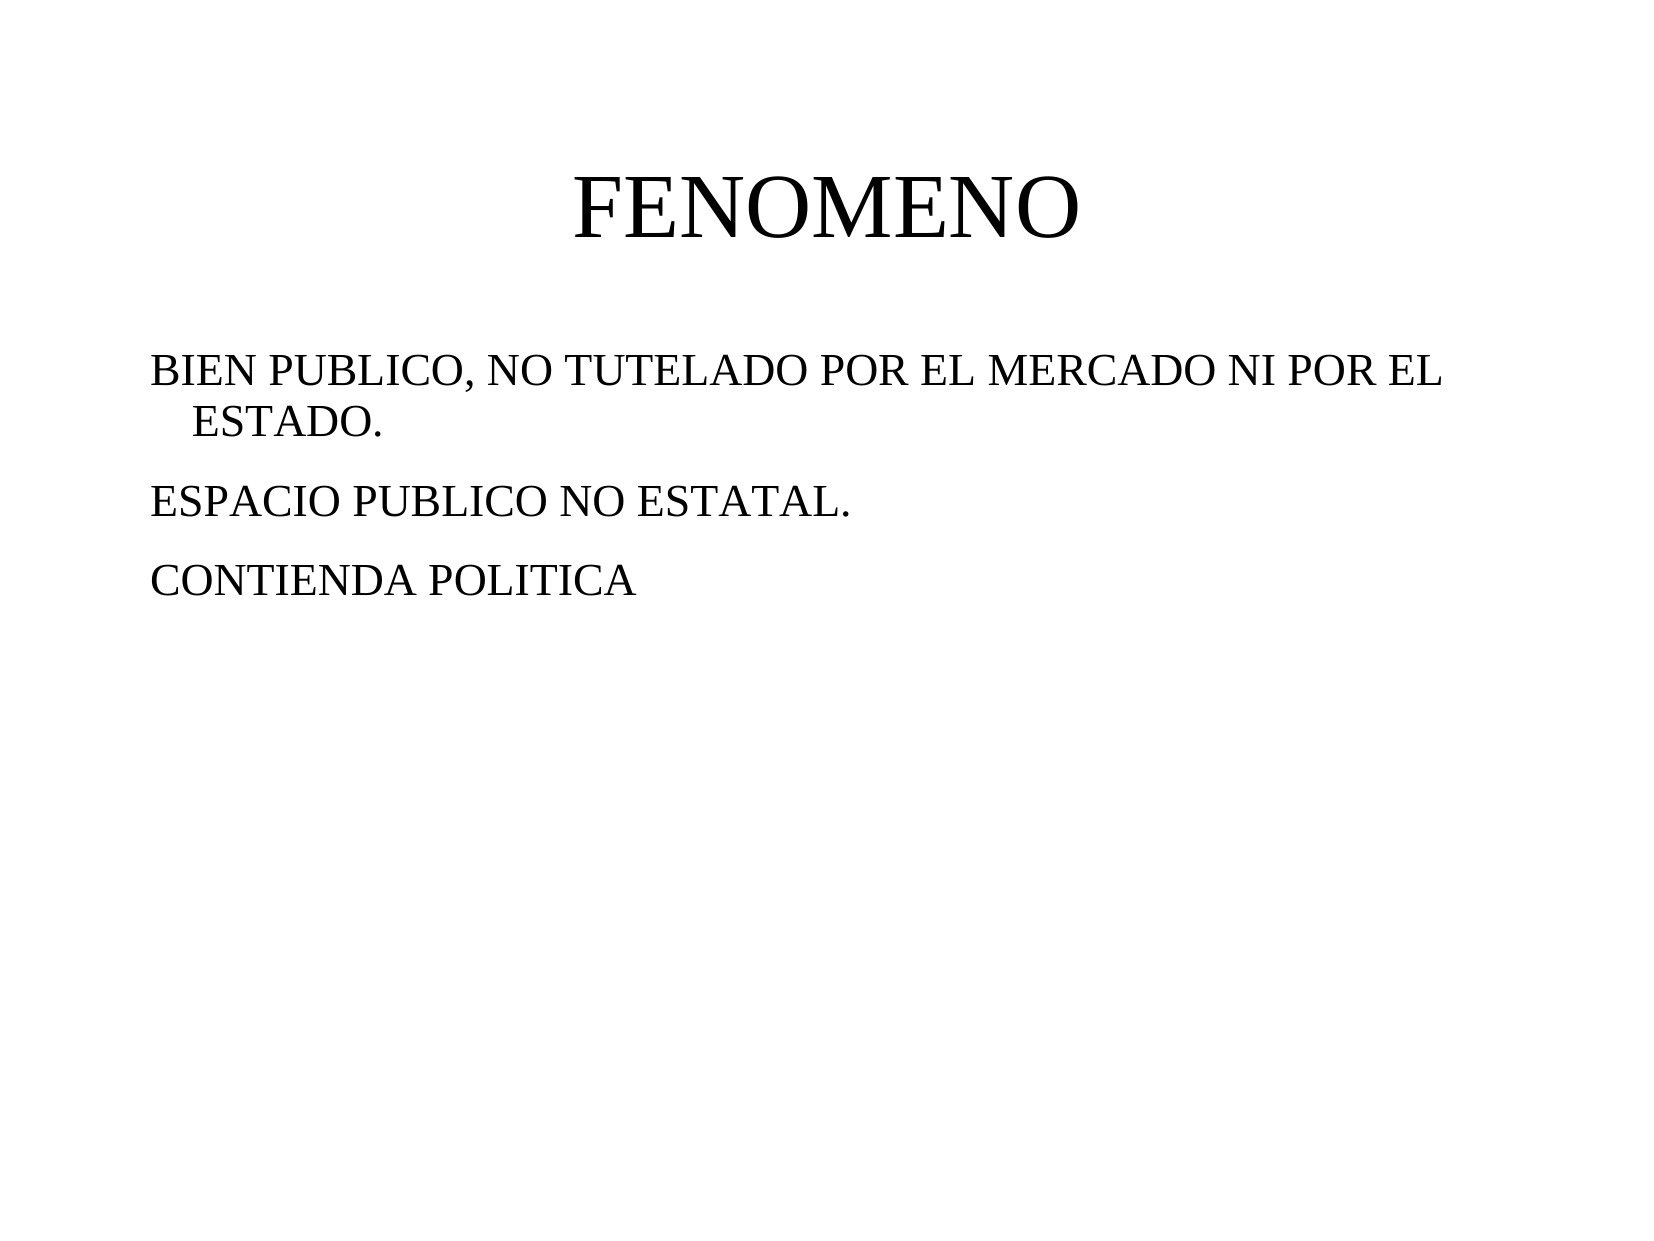

# FENOMENO
 BIEN PUBLICO, NO TUTELADO POR EL MERCADO NI POR EL ESTADO.
 ESPACIO PUBLICO NO ESTATAL.
 CONTIENDA POLITICA